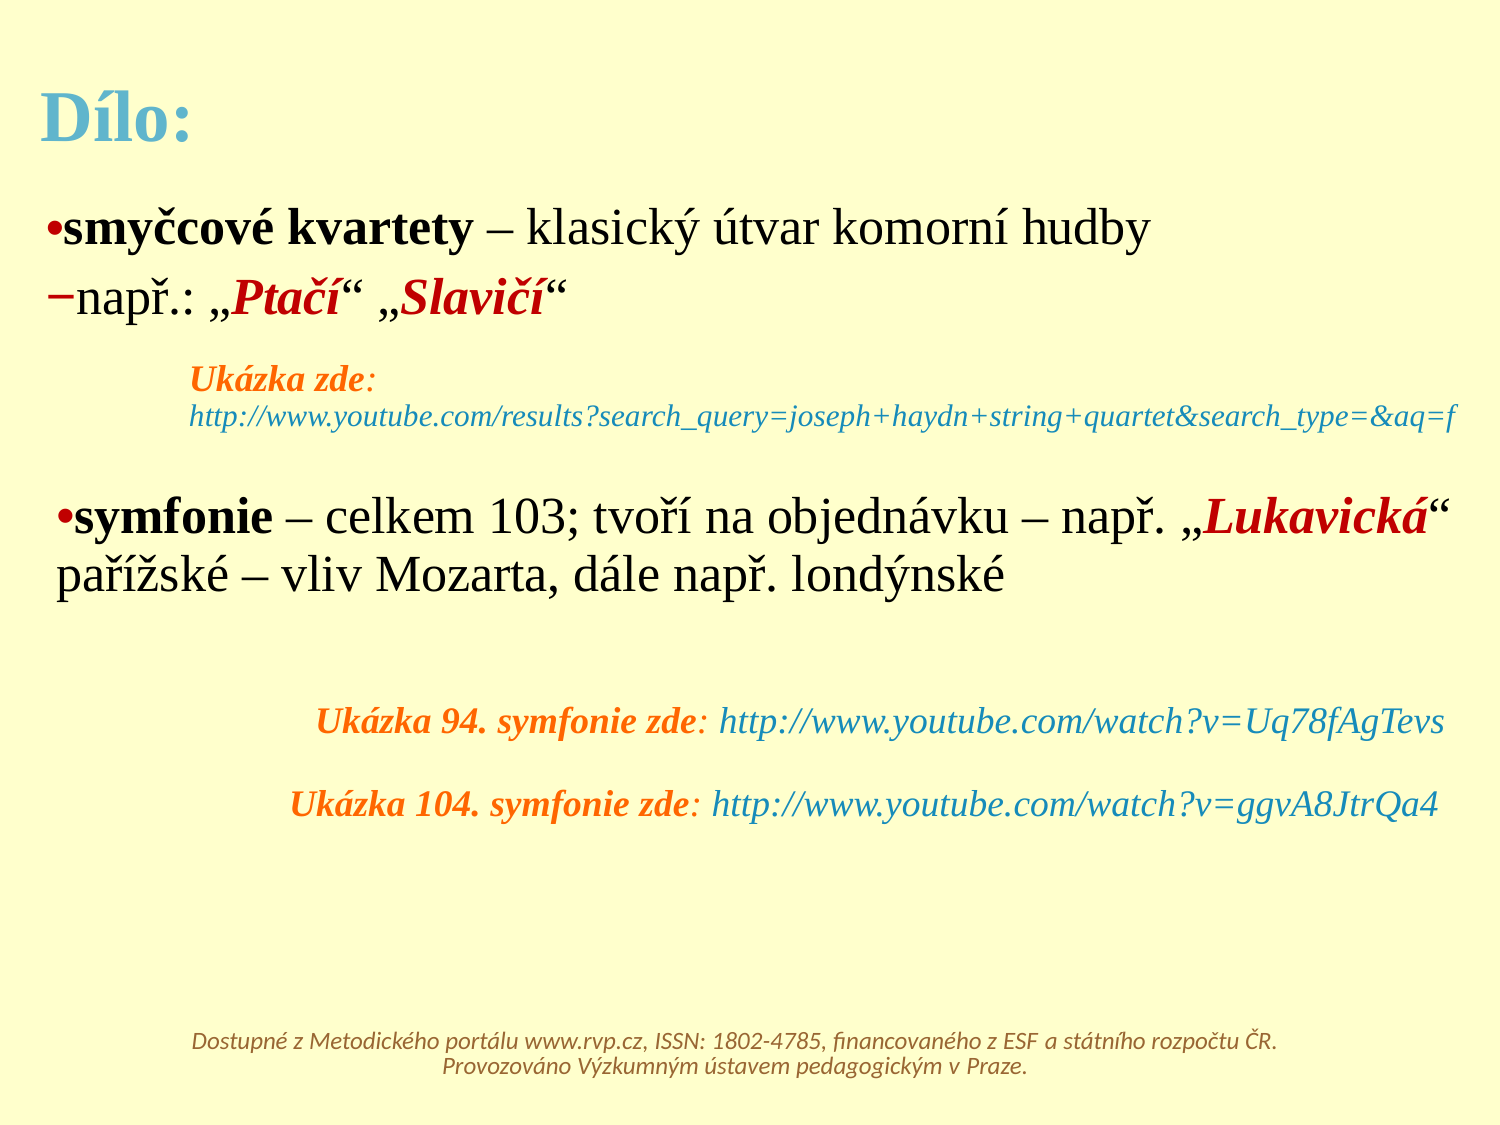

Dílo:
smyčcové kvartety – klasický útvar komorní hudby
např.: „Ptačí“ „Slavičí“
Ukázka zde: http://www.youtube.com/results?search_query=joseph+haydn+string+quartet&search_type=&aq=f
symfonie – celkem 103; tvoří na objednávku – např. „Lukavická“ pařížské – vliv Mozarta, dále např. londýnské
Ukázka 94. symfonie zde: http://www.youtube.com/watch?v=Uq78fAgTevs
 Ukázka 104. symfonie zde: http://www.youtube.com/watch?v=ggvA8JtrQa4
Dostupné z Metodického portálu www.rvp.cz, ISSN: 1802-4785, financovaného z ESF a státního rozpočtu ČR. Provozováno Výzkumným ústavem pedagogickým v Praze.